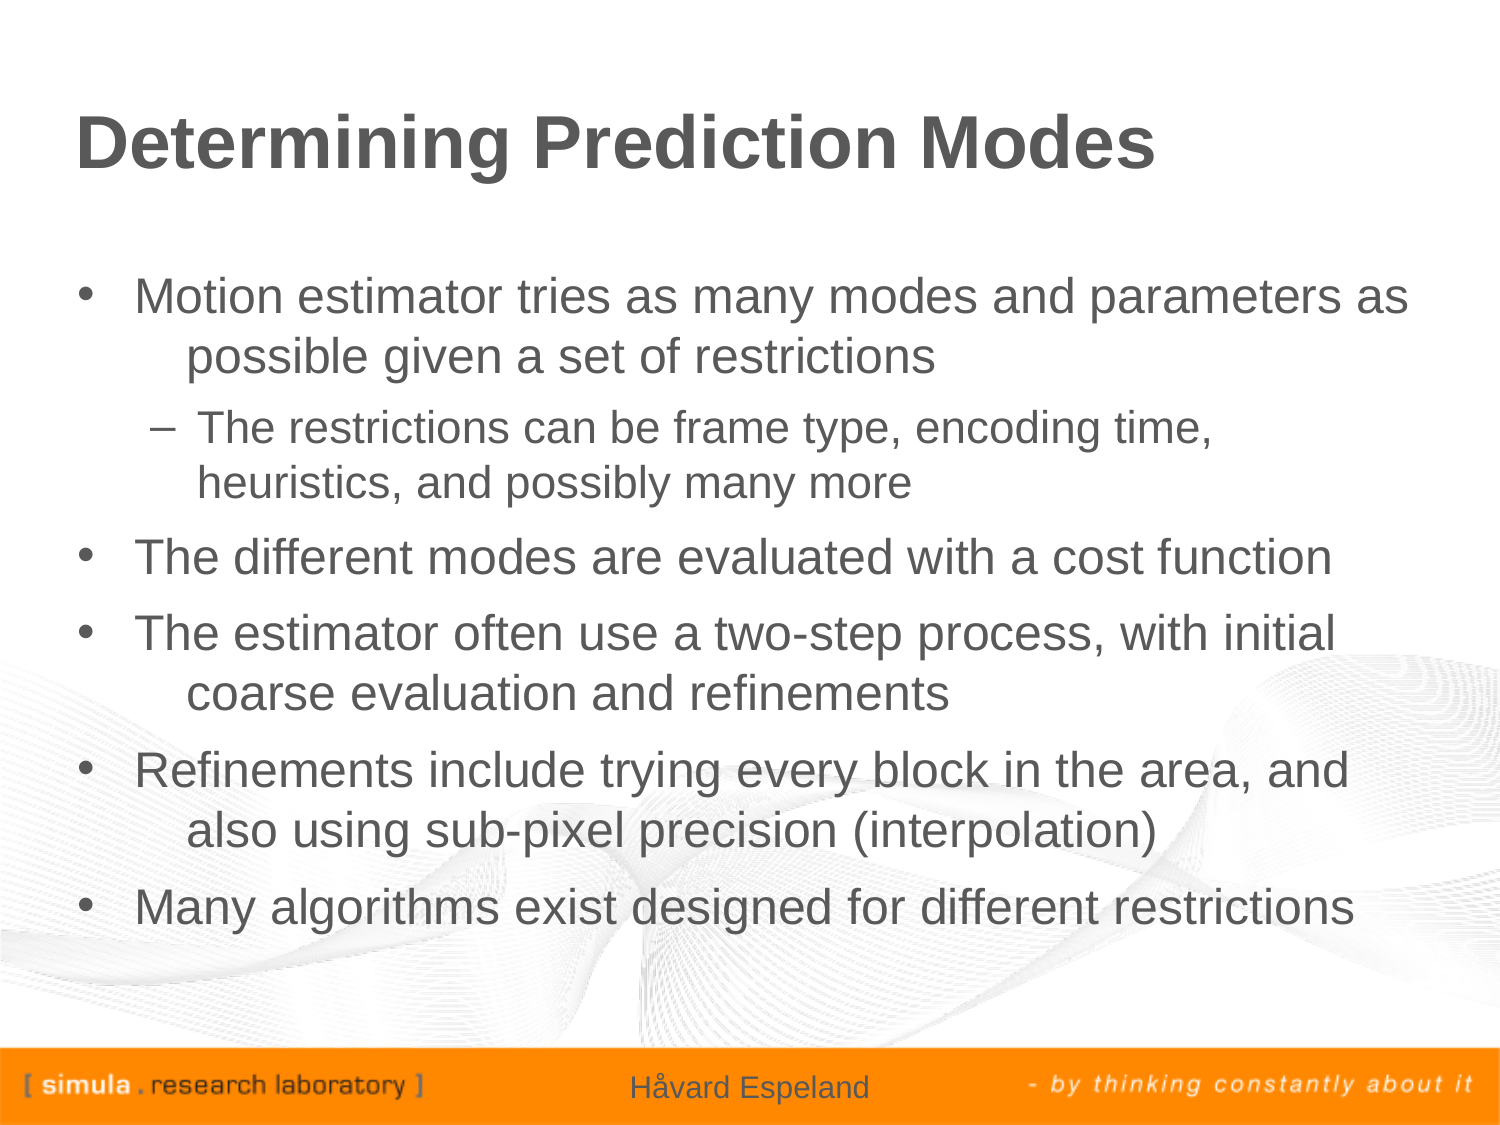

# Determining Prediction Modes
Motion estimator tries as many modes and parameters as possible given a set of restrictions
The restrictions can be frame type, encoding time, heuristics, and possibly many more
The different modes are evaluated with a cost function
The estimator often use a two-step process, with initial coarse evaluation and refinements
Refinements include trying every block in the area, and also using sub-pixel precision (interpolation)
Many algorithms exist designed for different restrictions